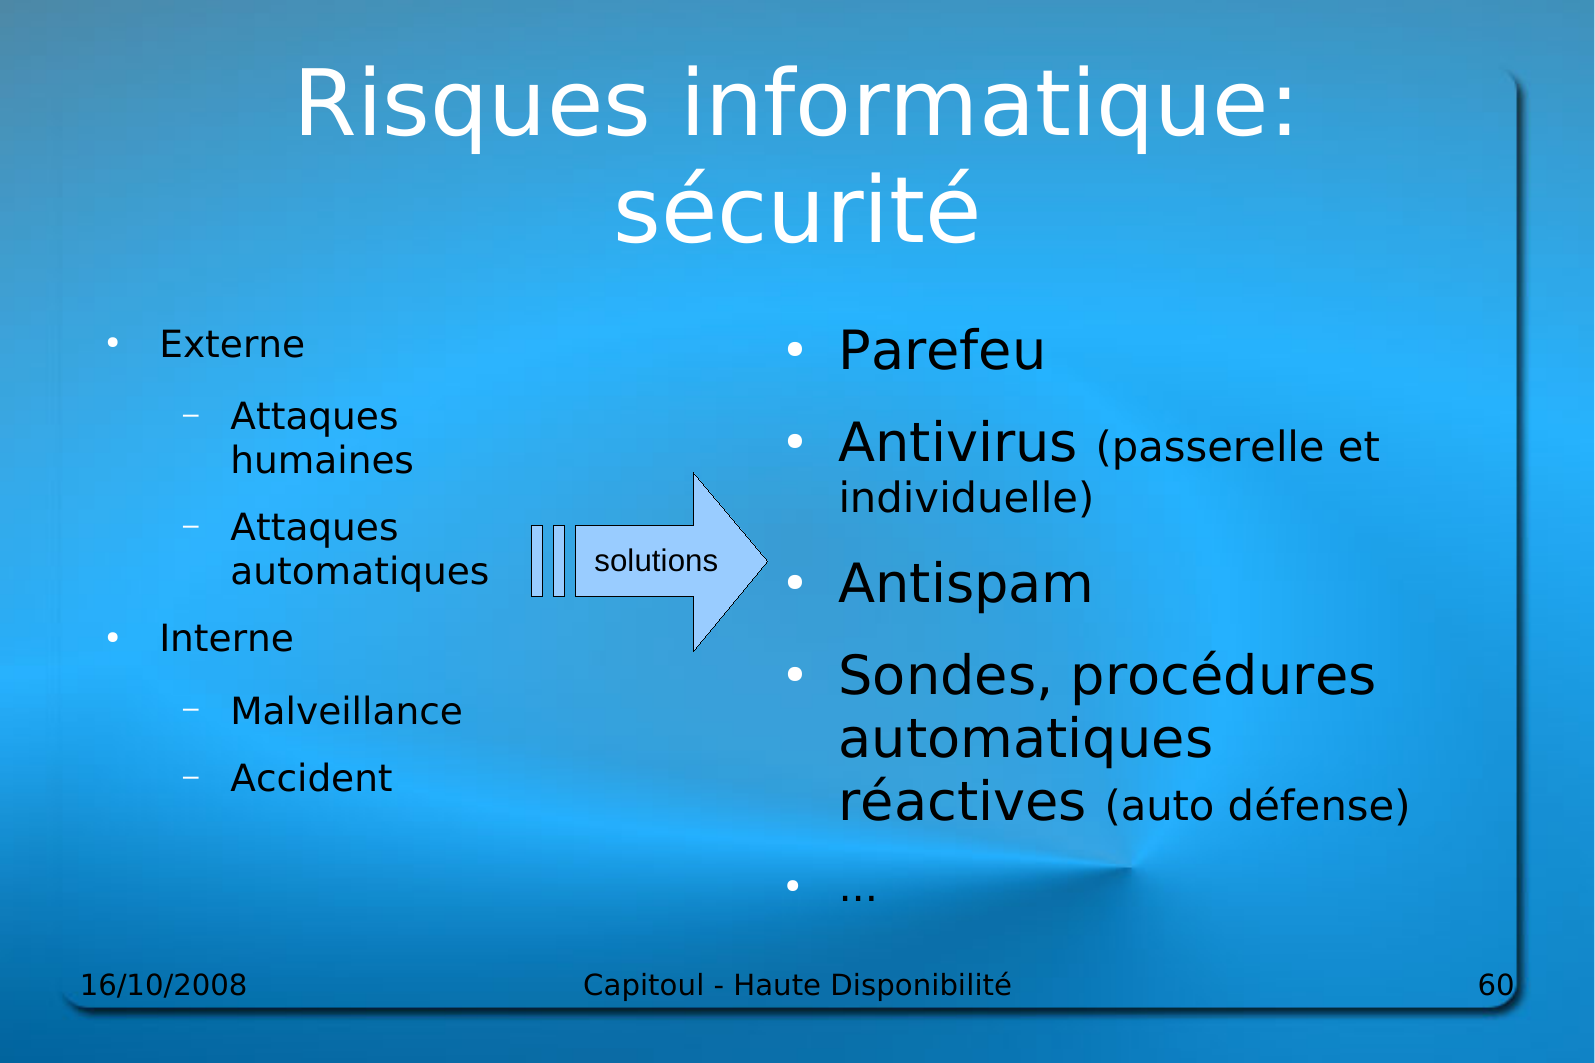

# Risques informatique: sécurité
Parefeu
Antivirus (passerelle et individuelle)
Antispam
Sondes, procédures automatiques réactives (auto défense)
...
Externe
Attaques humaines
Attaques automatiques
Interne
Malveillance
Accident
solutions
16/10/2008
Capitoul - Haute Disponibilité
60